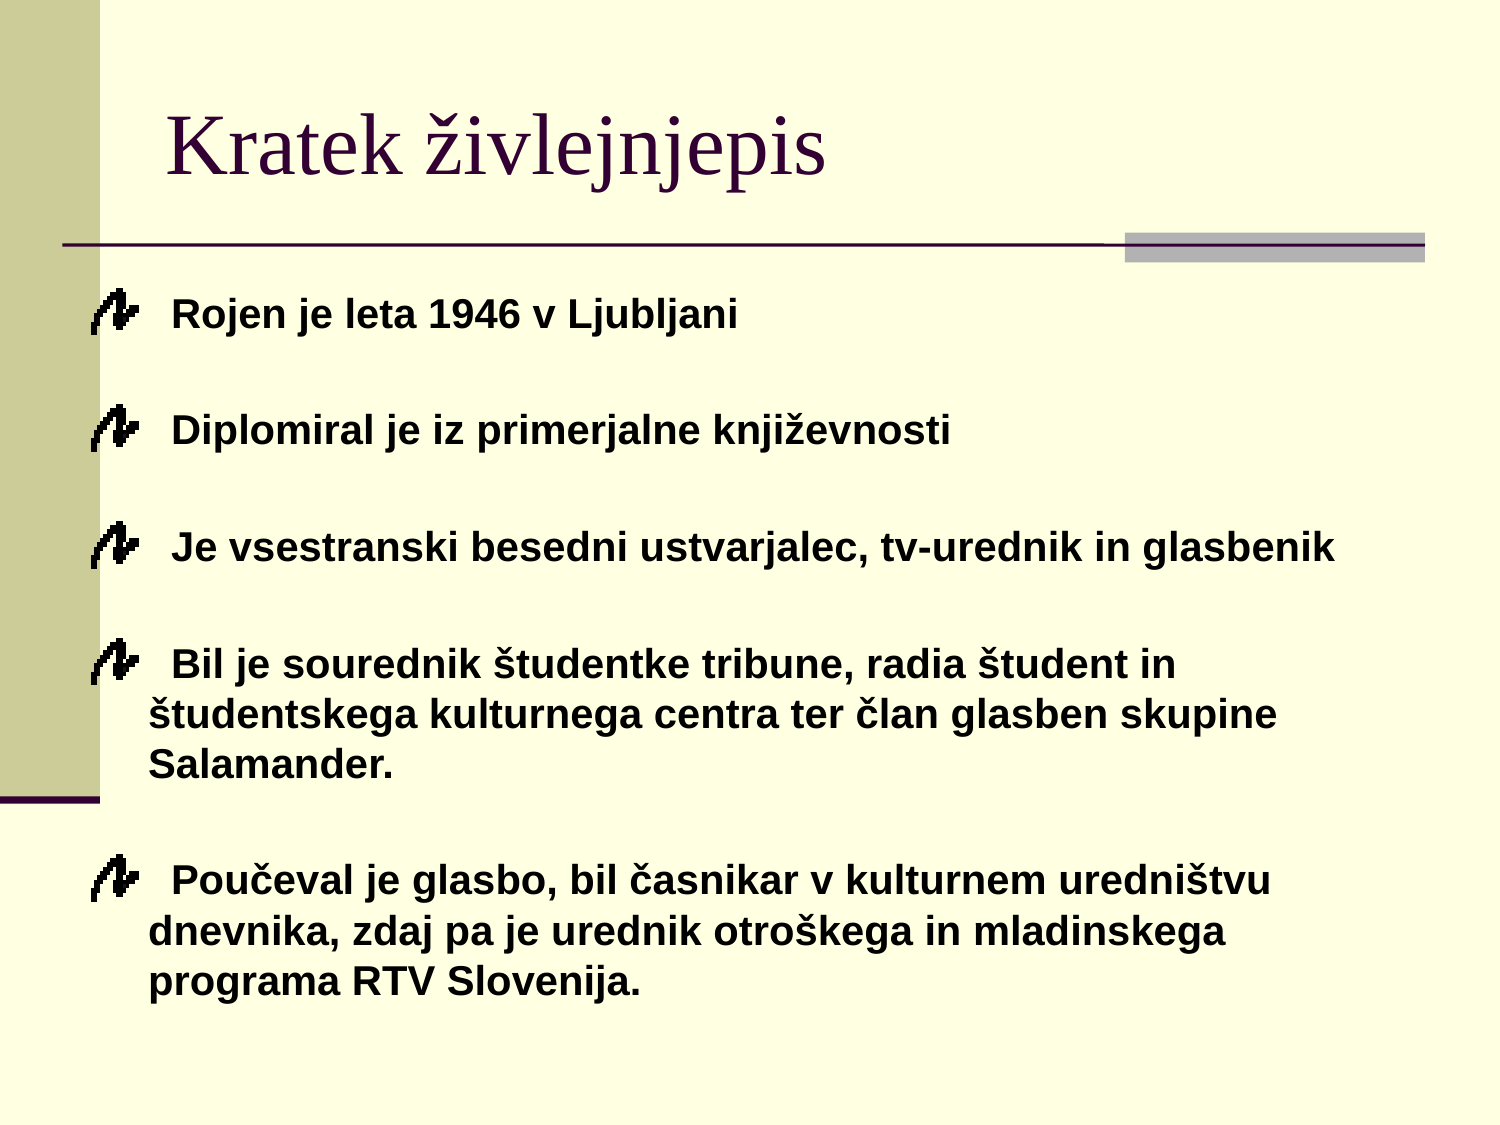

Kratek živlejnjepis
# Rojen je leta 1946 v Ljubljani
 Diplomiral je iz primerjalne književnosti
 Je vsestranski besedni ustvarjalec, tv-urednik in glasbenik
 Bil je sourednik študentke tribune, radia študent in študentskega kulturnega centra ter član glasben skupine Salamander.
 Poučeval je glasbo, bil časnikar v kulturnem uredništvu dnevnika, zdaj pa je urednik otroškega in mladinskega programa RTV Slovenija.